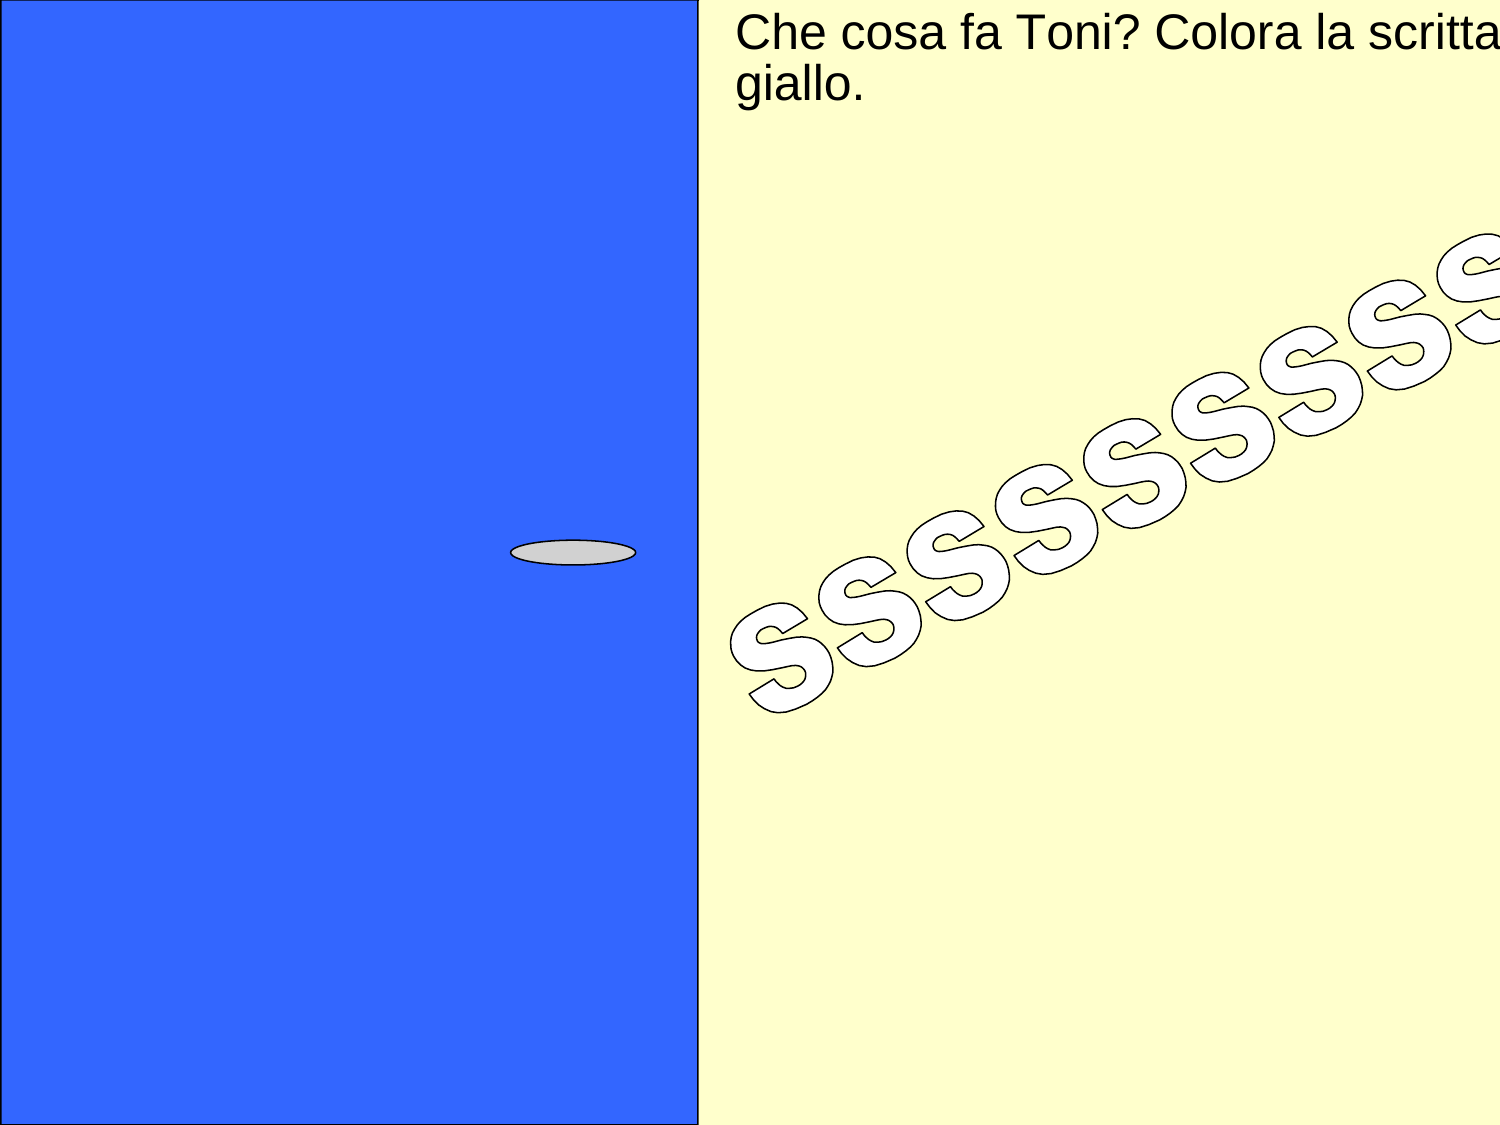

Che cosa fa Toni? Colora la scritta di giallo.